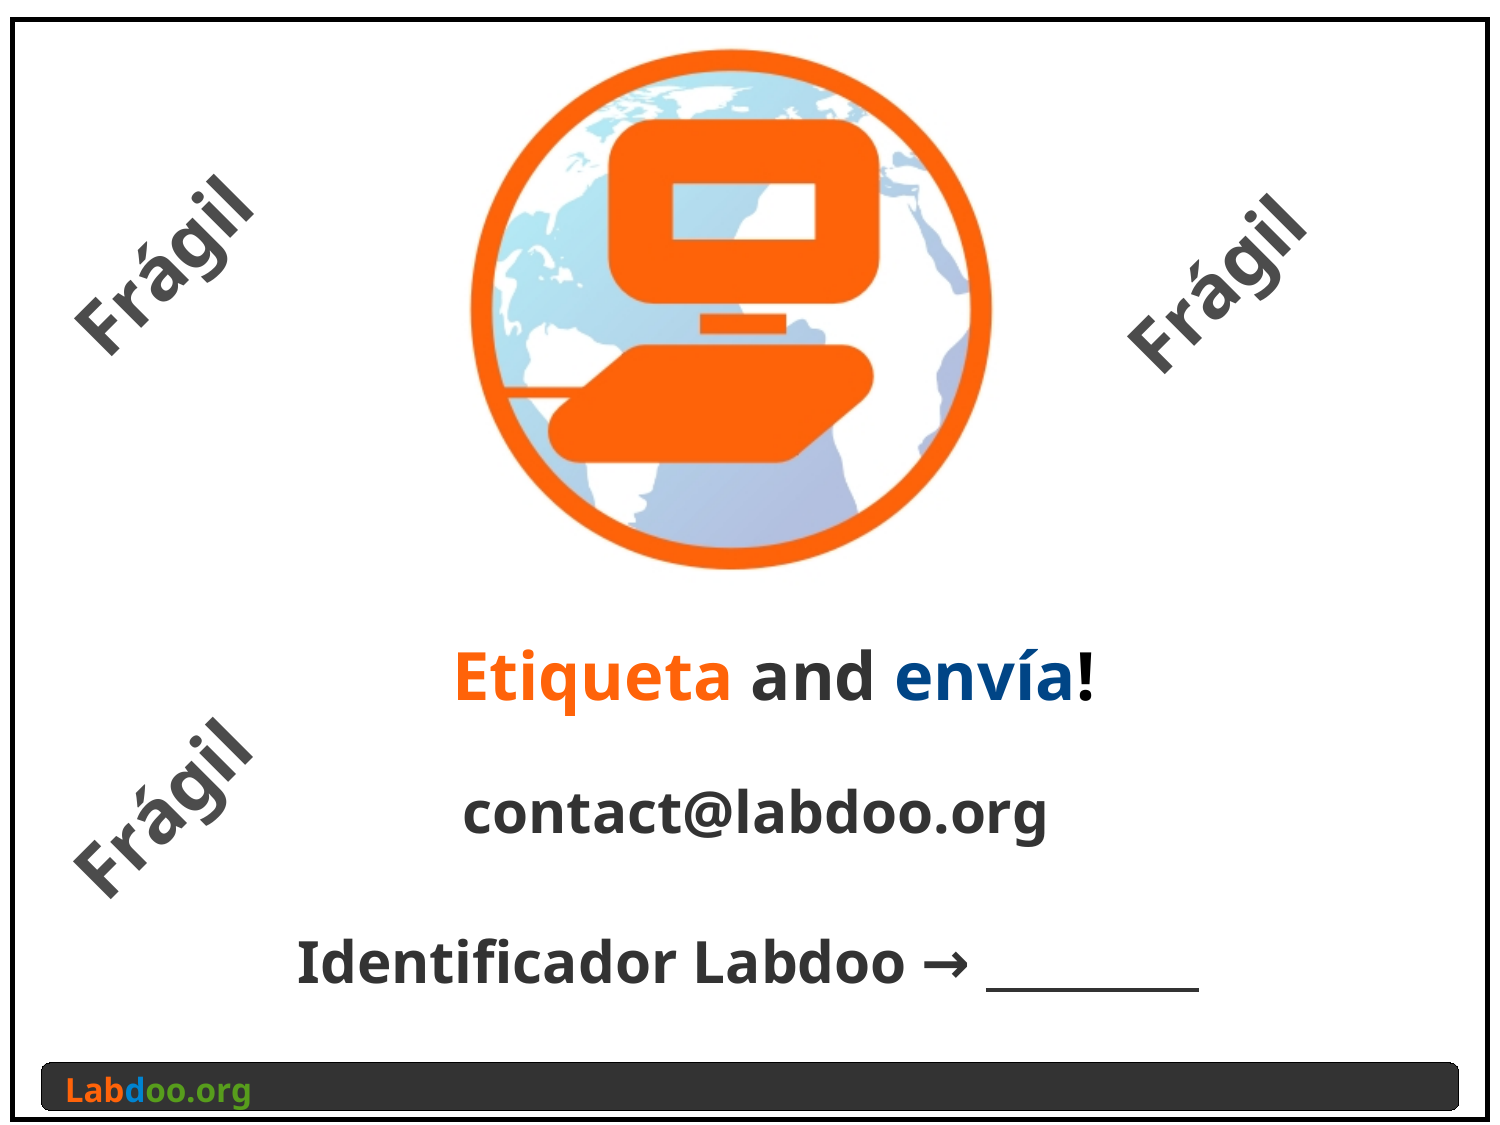

Frágil
Frágil
Etiqueta and envía!
Frágil
 contact@labdoo.org
Identificador Labdoo →